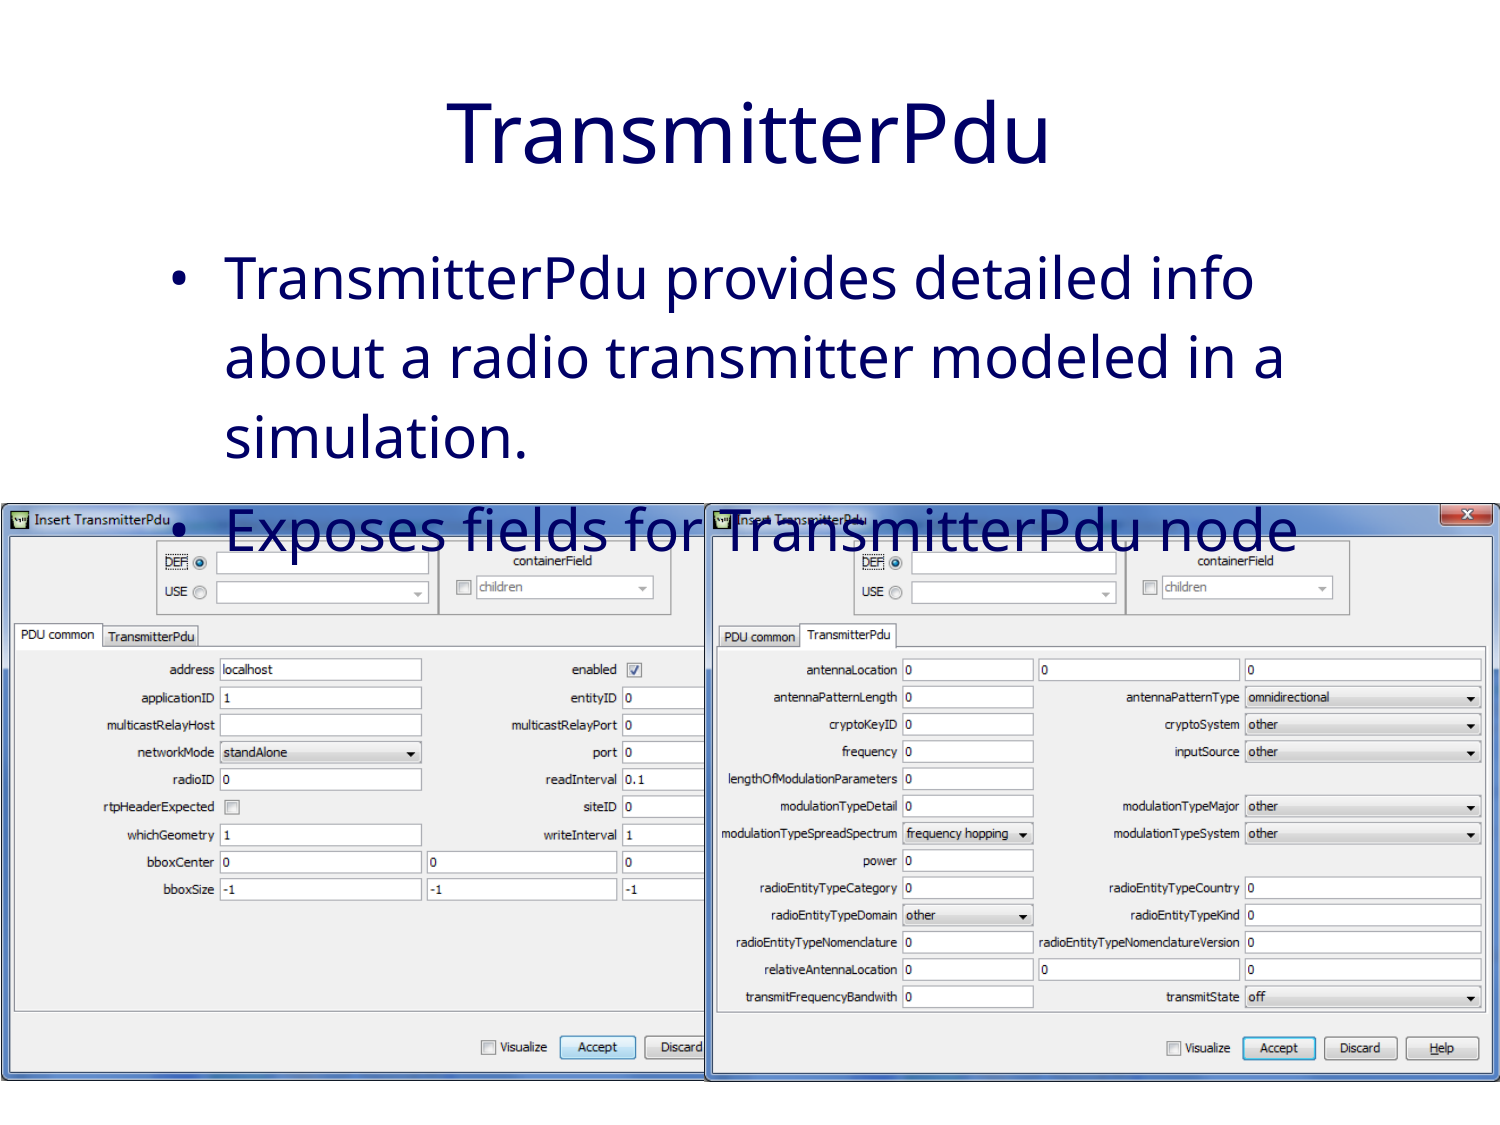

# TransmitterPdu
TransmitterPdu provides detailed info about a radio transmitter modeled in a simulation.
Exposes fields for TransmitterPdu node